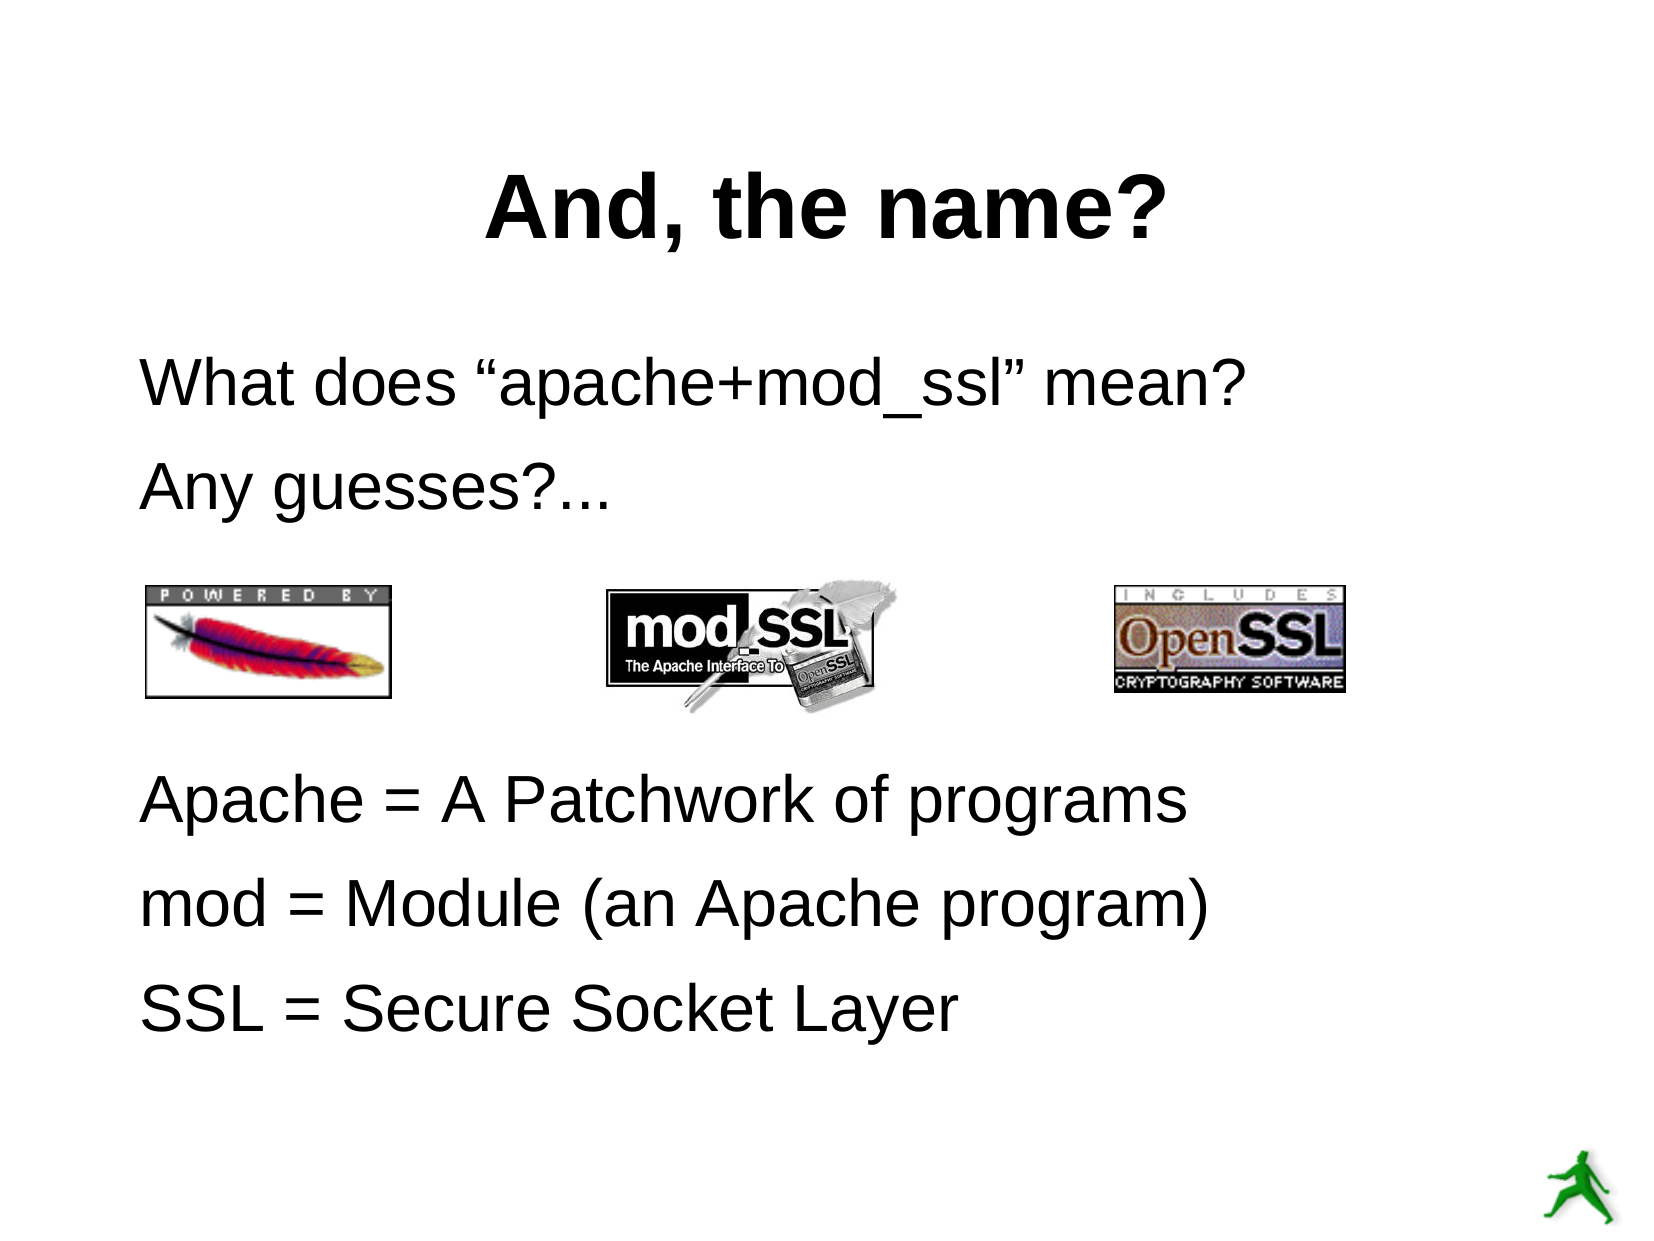

# And, the name?
What does “apache+mod_ssl” mean?
Any guesses?...
Apache = A Patchwork of programs
mod = Module (an Apache program)
SSL = Secure Socket Layer